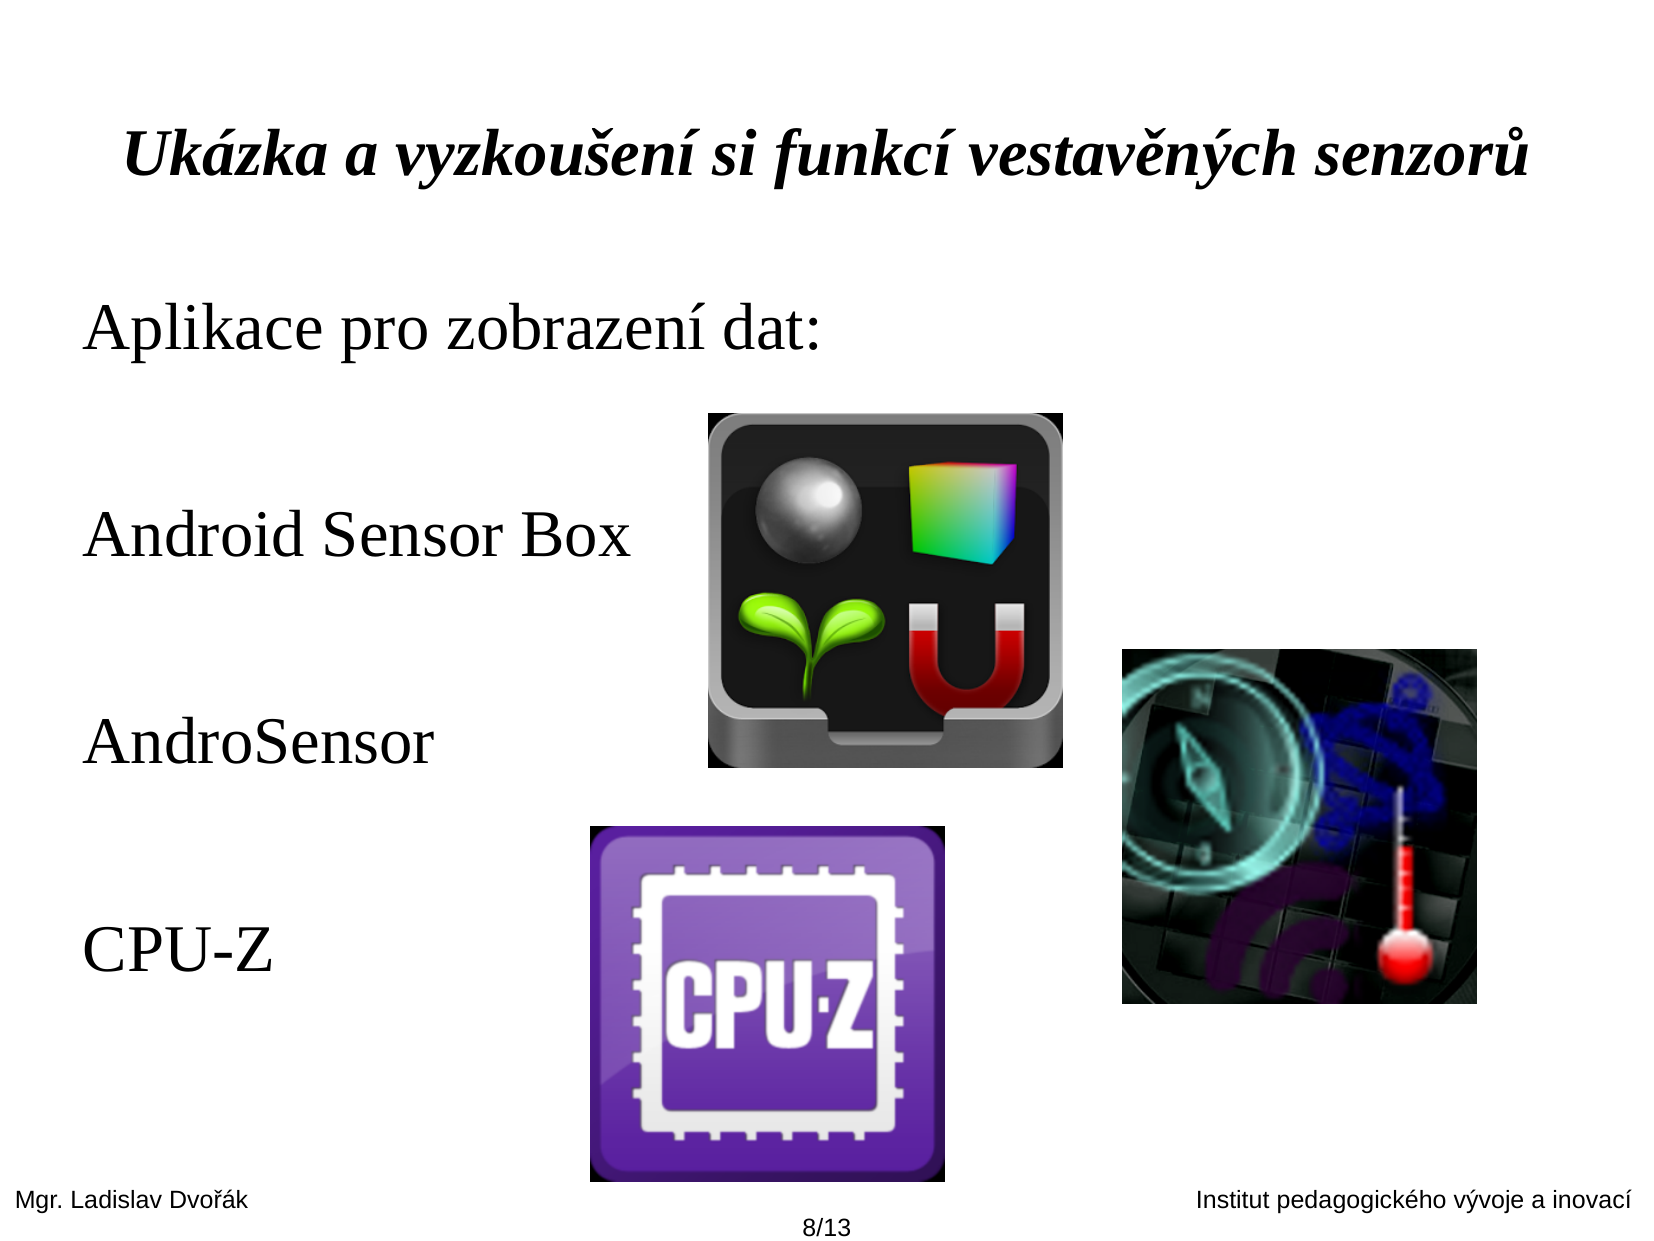

# Ukázka a vyzkoušení si funkcí vestavěných senzorů
Aplikace pro zobrazení dat:
Android Sensor Box
AndroSensor
CPU-Z
Mgr. Ladislav Dvořák													Institut pedagogického vývoje a inovací